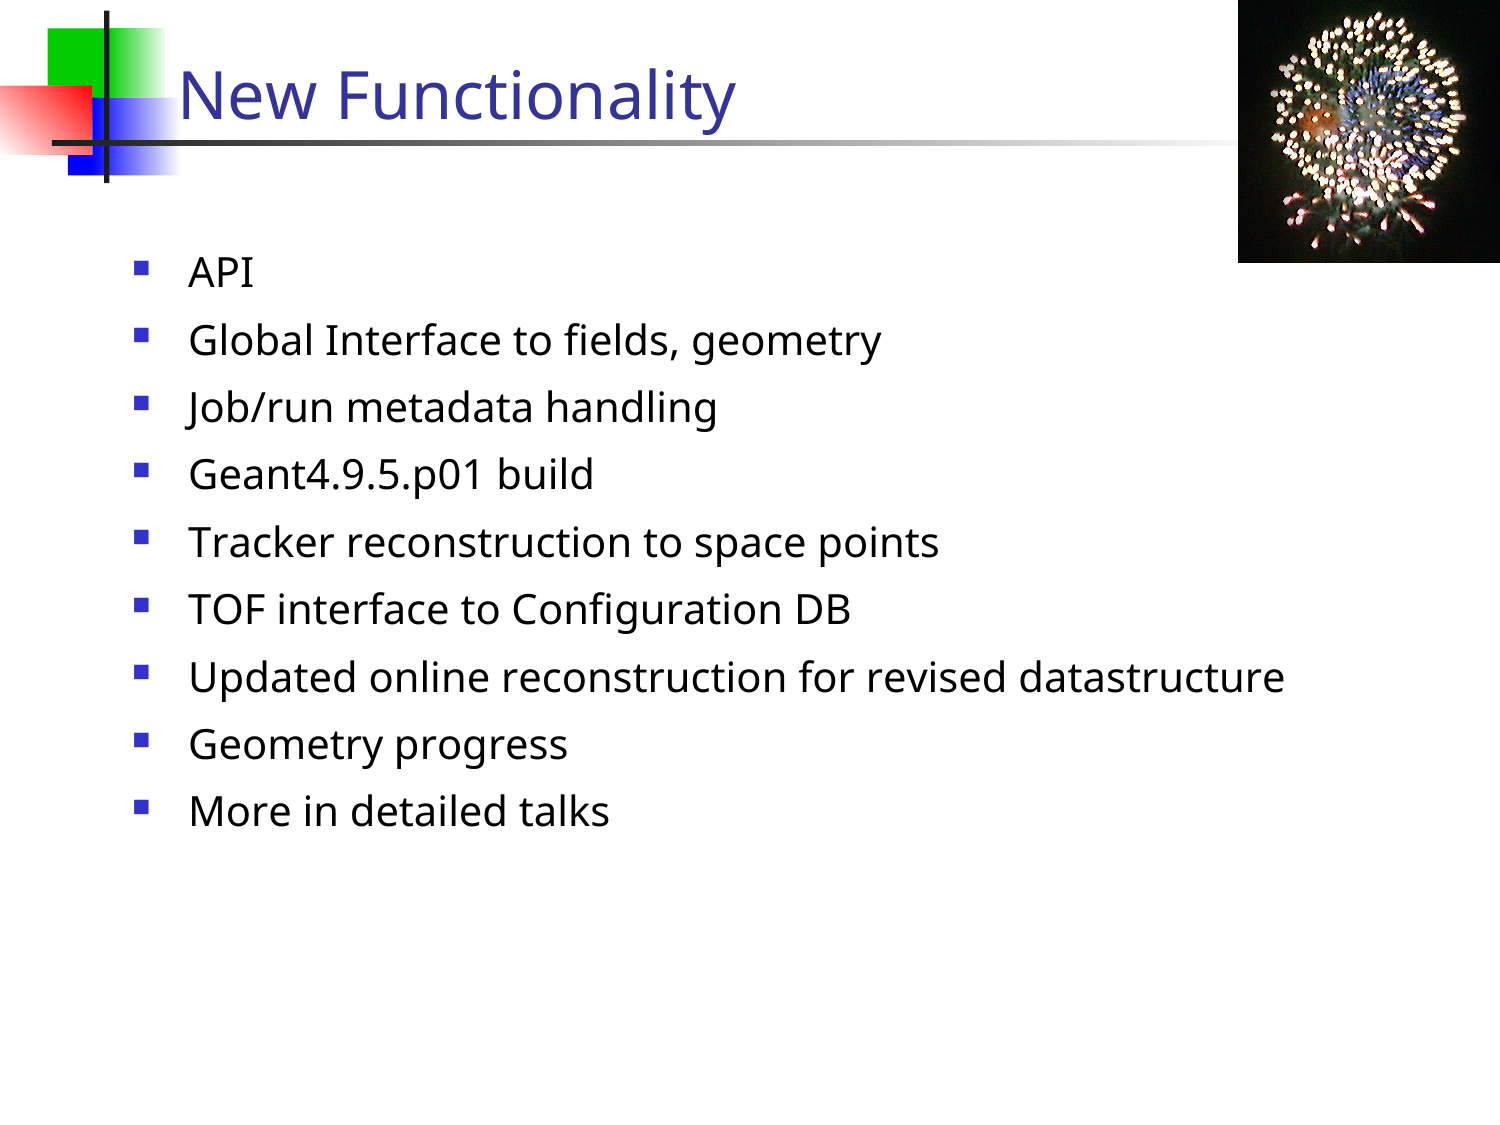

# New Functionality
API
Global Interface to fields, geometry
Job/run metadata handling
Geant4.9.5.p01 build
Tracker reconstruction to space points
TOF interface to Configuration DB
Updated online reconstruction for revised datastructure
Geometry progress
More in detailed talks